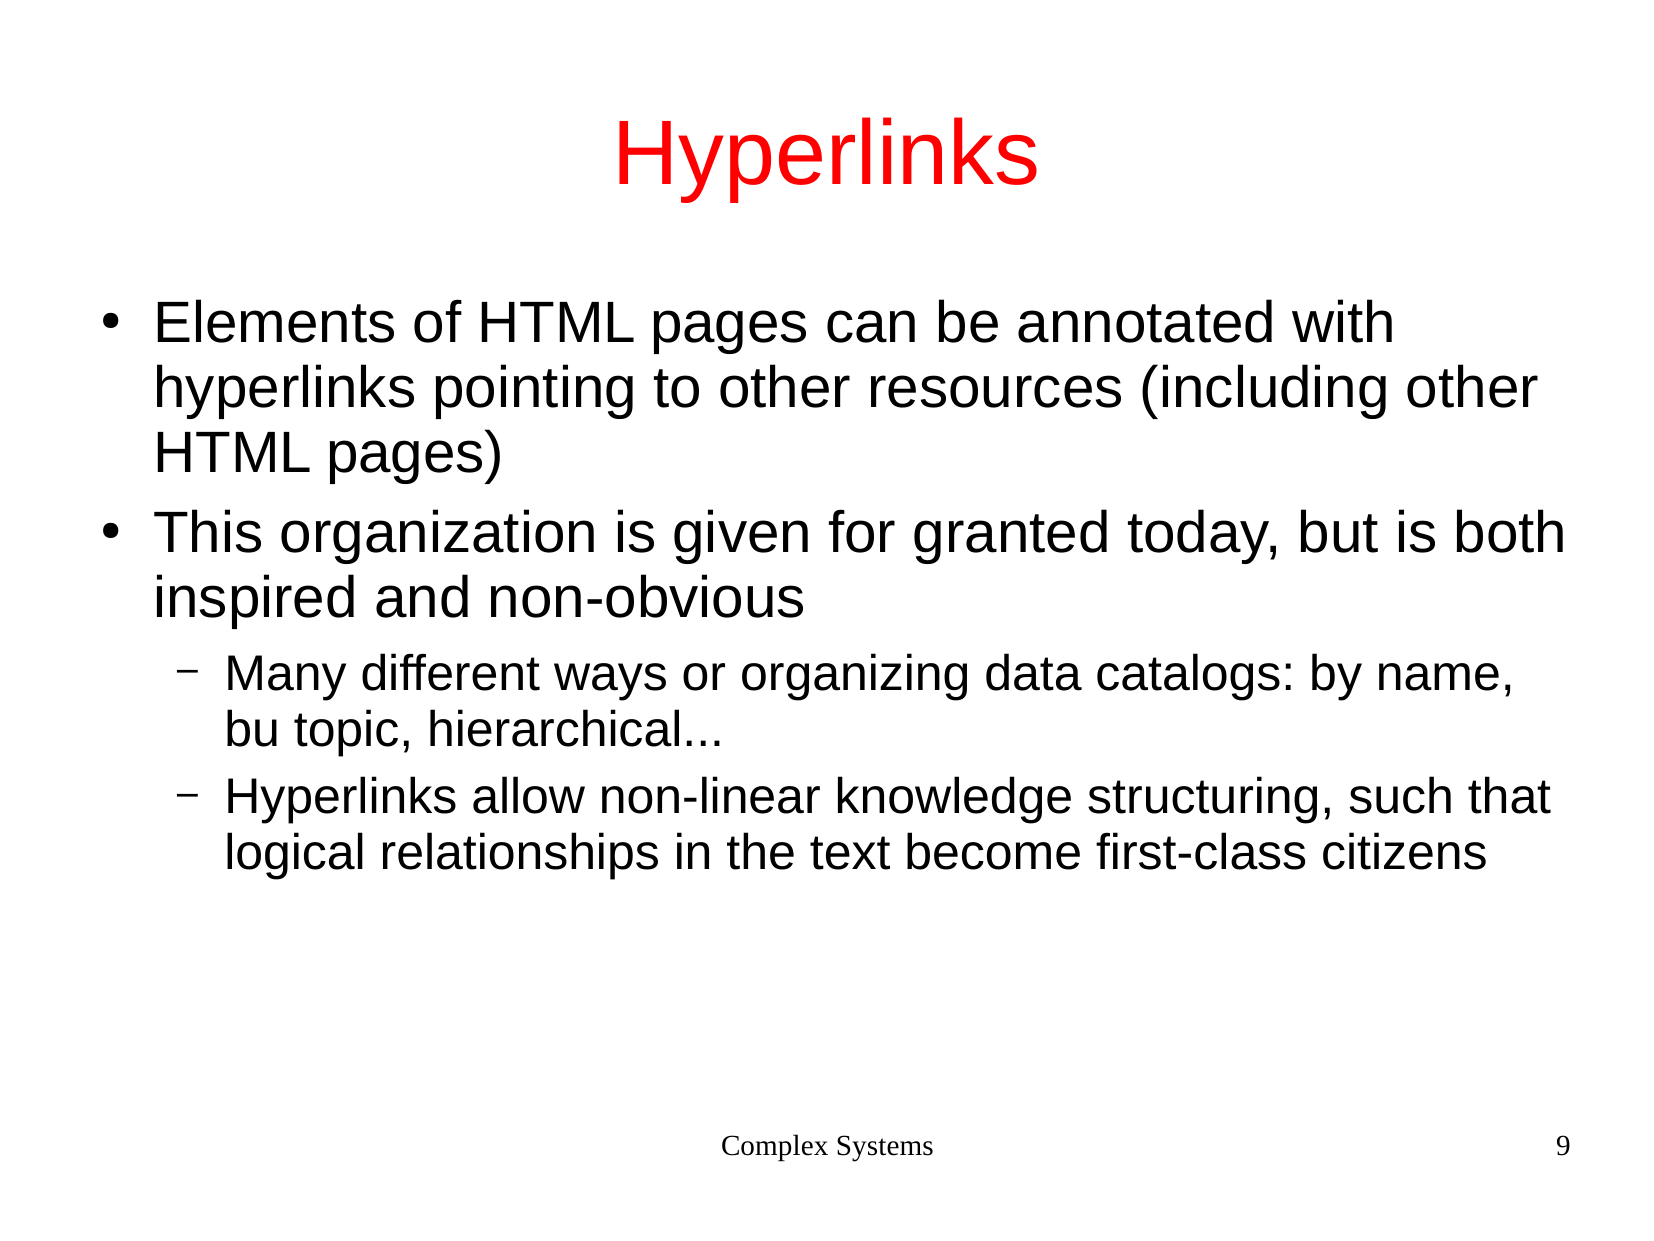

# Hyperlinks
Elements of HTML pages can be annotated with hyperlinks pointing to other resources (including other HTML pages)
This organization is given for granted today, but is both inspired and non-obvious
Many different ways or organizing data catalogs: by name, bu topic, hierarchical...
Hyperlinks allow non-linear knowledge structuring, such that logical relationships in the text become first-class citizens
Complex Systems
9